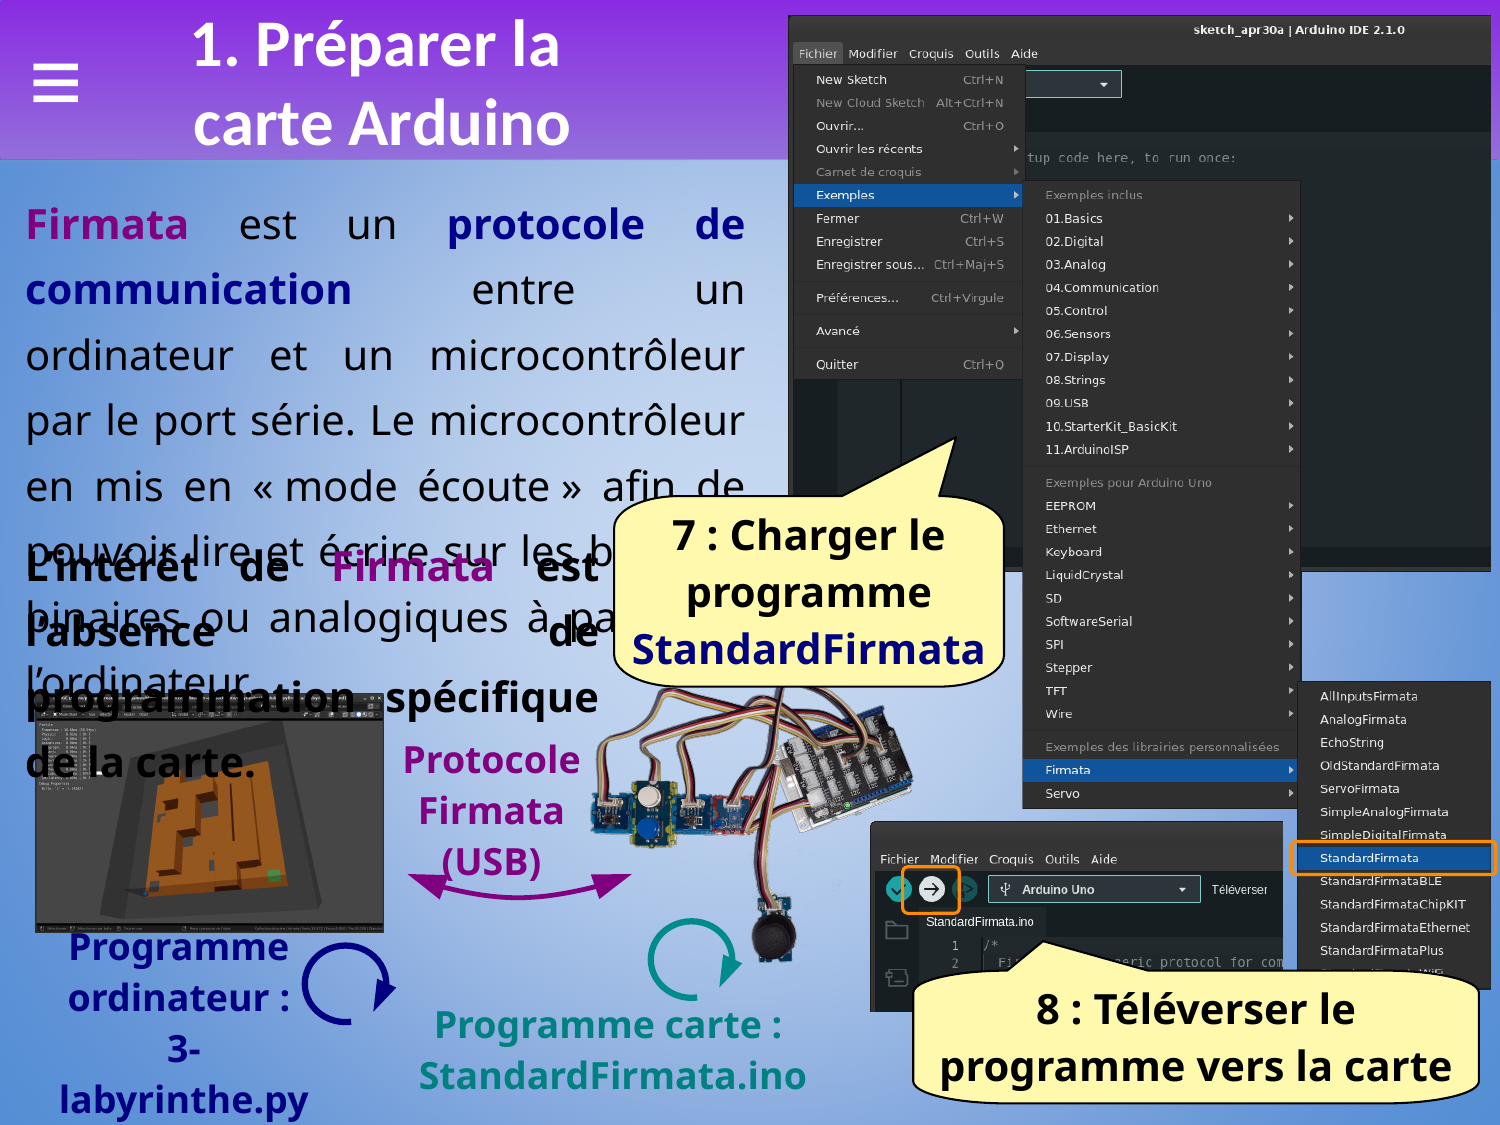

1. Préparer la
carte Arduino
≡
Firmata est un protocole de communication entre un ordinateur et un microcontrôleur par le port série. Le microcontrôleur en mis en « mode écoute » afin de pouvoir lire et écrire sur les broches binaires ou analogiques à partir de l’ordinateur.
7 : Charger le
programme
StandardFirmata
L’intérêt de Firmata est l’absence de programmation spécifique de la carte.
Protocole Firmata
(USB)
Programme
ordinateur :
3-labyrinthe.py
8 : Téléverser le
programme vers la carte
Programme carte :
StandardFirmata.ino